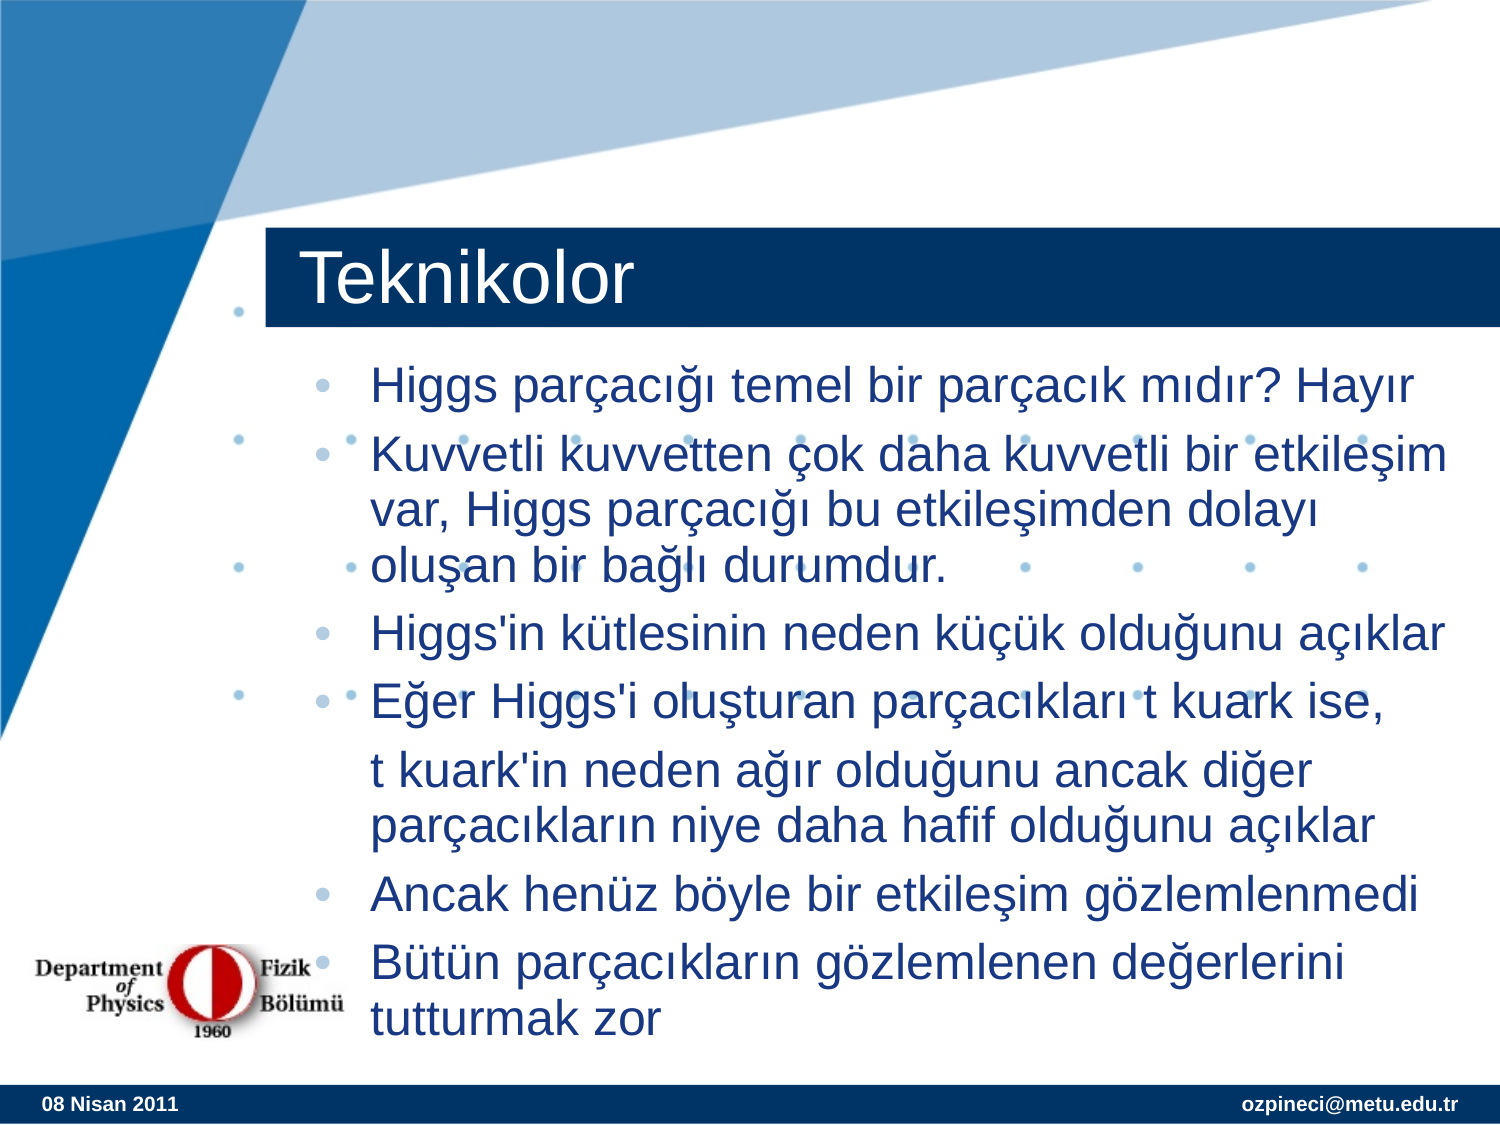

# Teknikolor
Higgs parçacığı temel bir parçacık mıdır? Hayır
Kuvvetli kuvvetten çok daha kuvvetli bir etkileşim var, Higgs parçacığı bu etkileşimden dolayı oluşan bir bağlı durumdur.
Higgs'in kütlesinin neden küçük olduğunu açıklar
Eğer Higgs'i oluşturan parçacıkları t kuark ise,
t kuark'in neden ağır olduğunu ancak diğer parçacıkların niye daha hafif olduğunu açıklar
Ancak henüz böyle bir etkileşim gözlemlenmedi
Bütün parçacıkların gözlemlenen değerlerini tutturmak zor